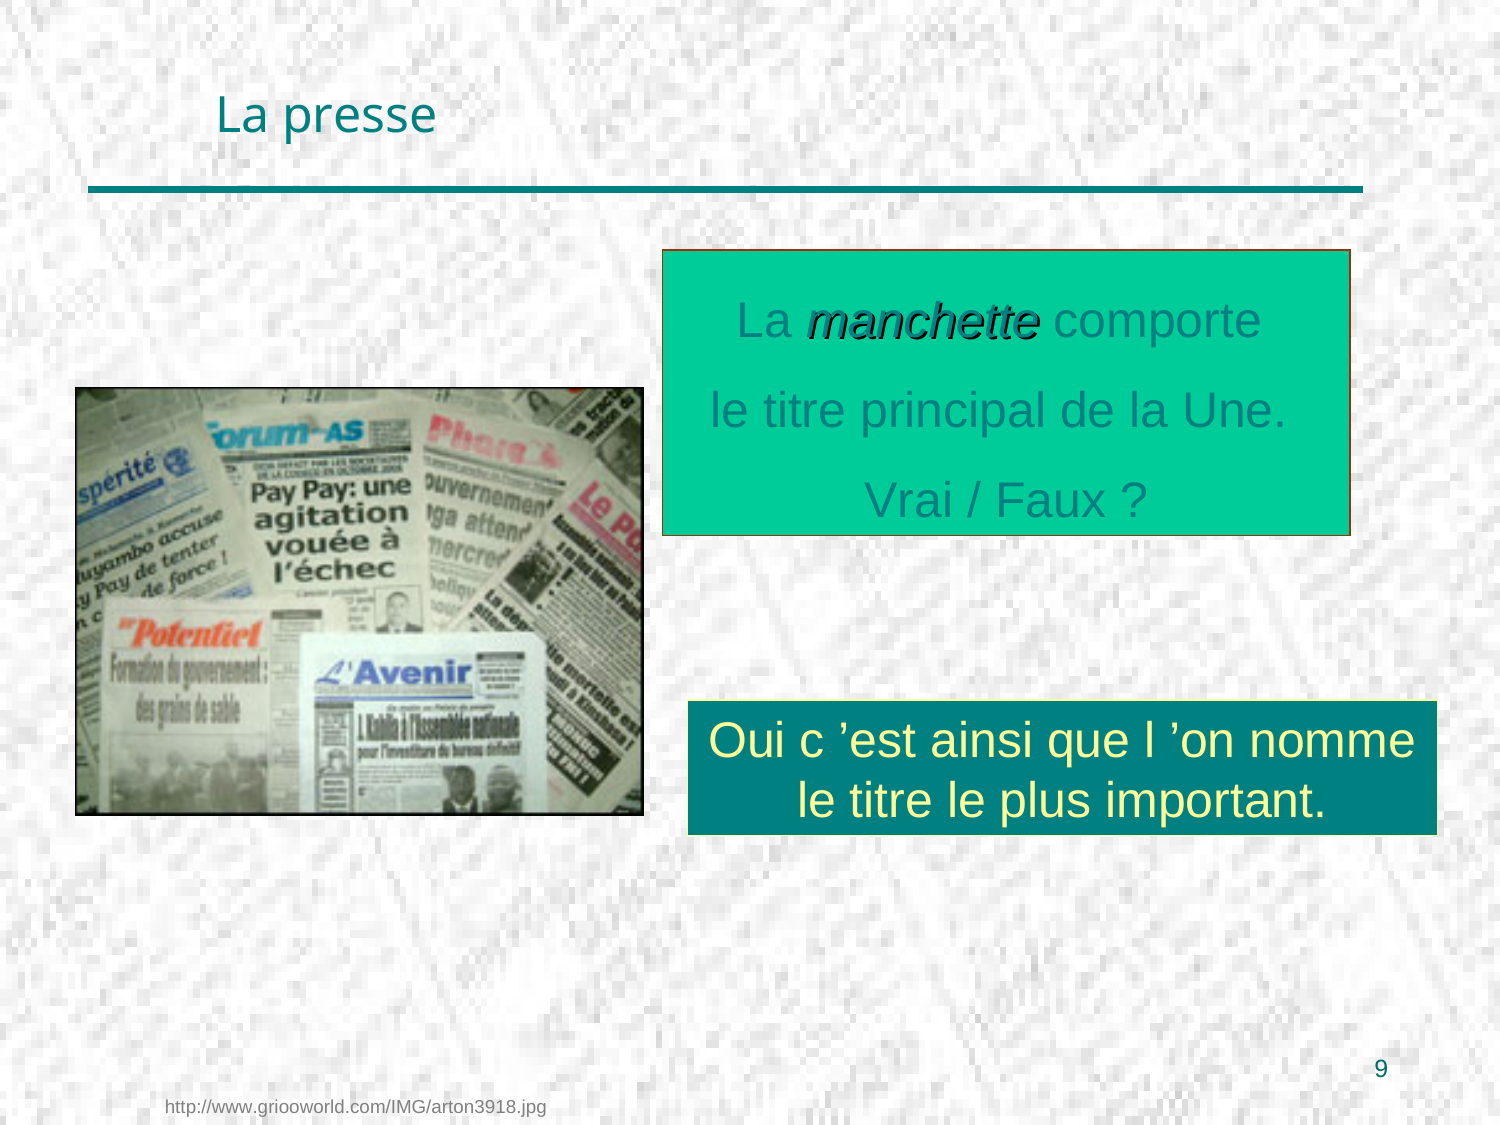

La presse
La manchette comporte
le titre principal de la Une.
Vrai / Faux ?
Oui c ’est ainsi que l ’on nomme le titre le plus important.
9
http://www.griooworld.com/IMG/arton3918.jpg